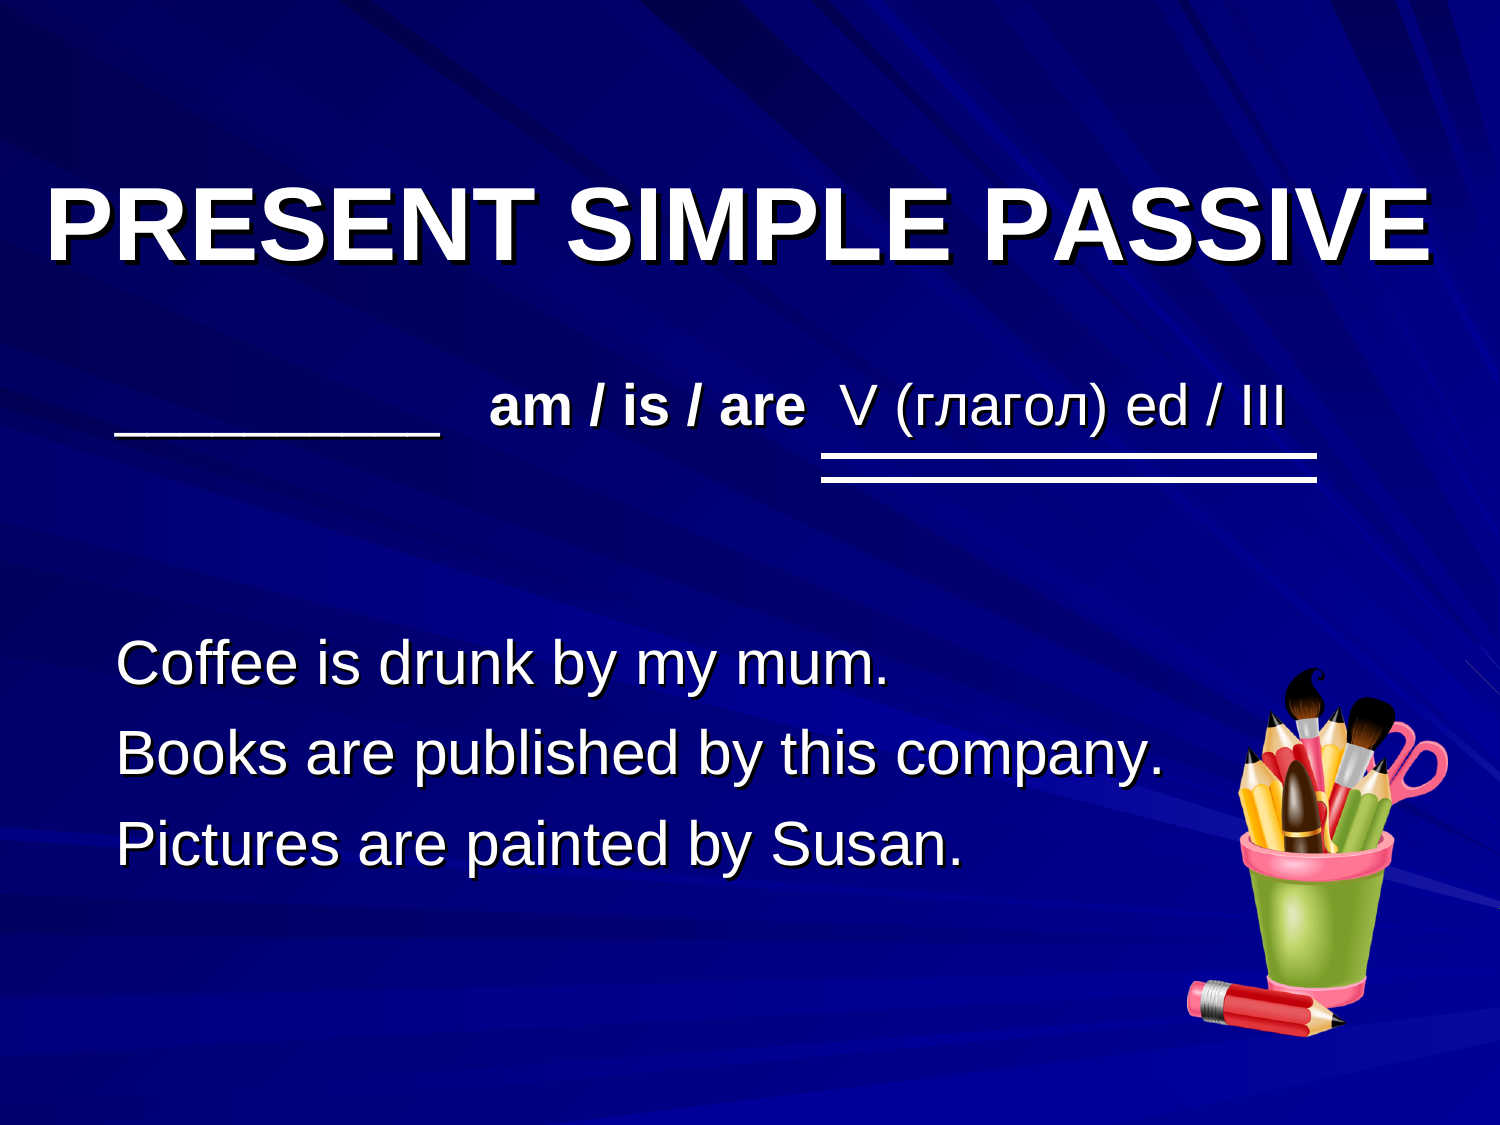

# PRESENT SIMPLE PASSIVE
__________ am / is / are V (глагол) ed / III
Coffee is drunk by my mum.
Books are published by this company.
Pictures are painted by Susan.